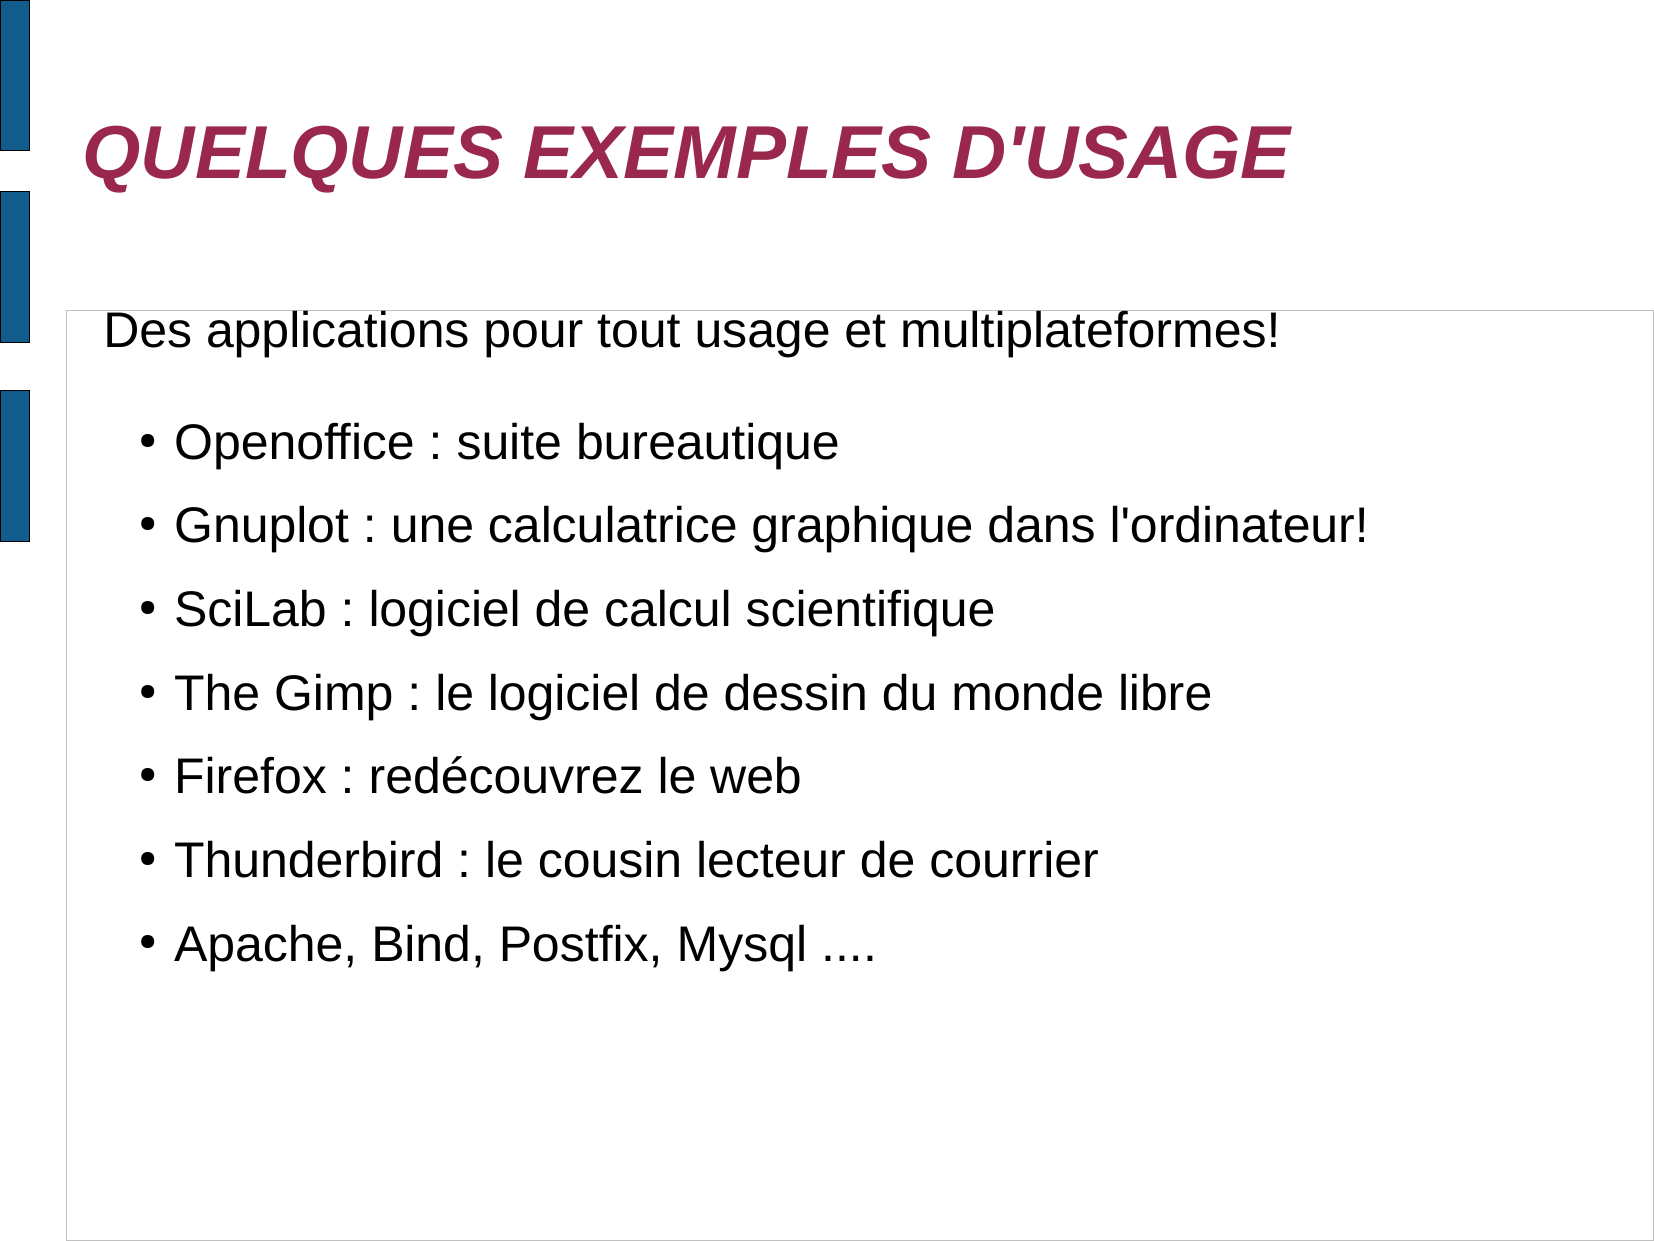

# QUELQUES EXEMPLES D'USAGE
Des applications pour tout usage et multiplateformes!
Openoffice : suite bureautique
Gnuplot : une calculatrice graphique dans l'ordinateur!
SciLab : logiciel de calcul scientifique
The Gimp : le logiciel de dessin du monde libre
Firefox : redécouvrez le web
Thunderbird : le cousin lecteur de courrier
Apache, Bind, Postfix, Mysql ....